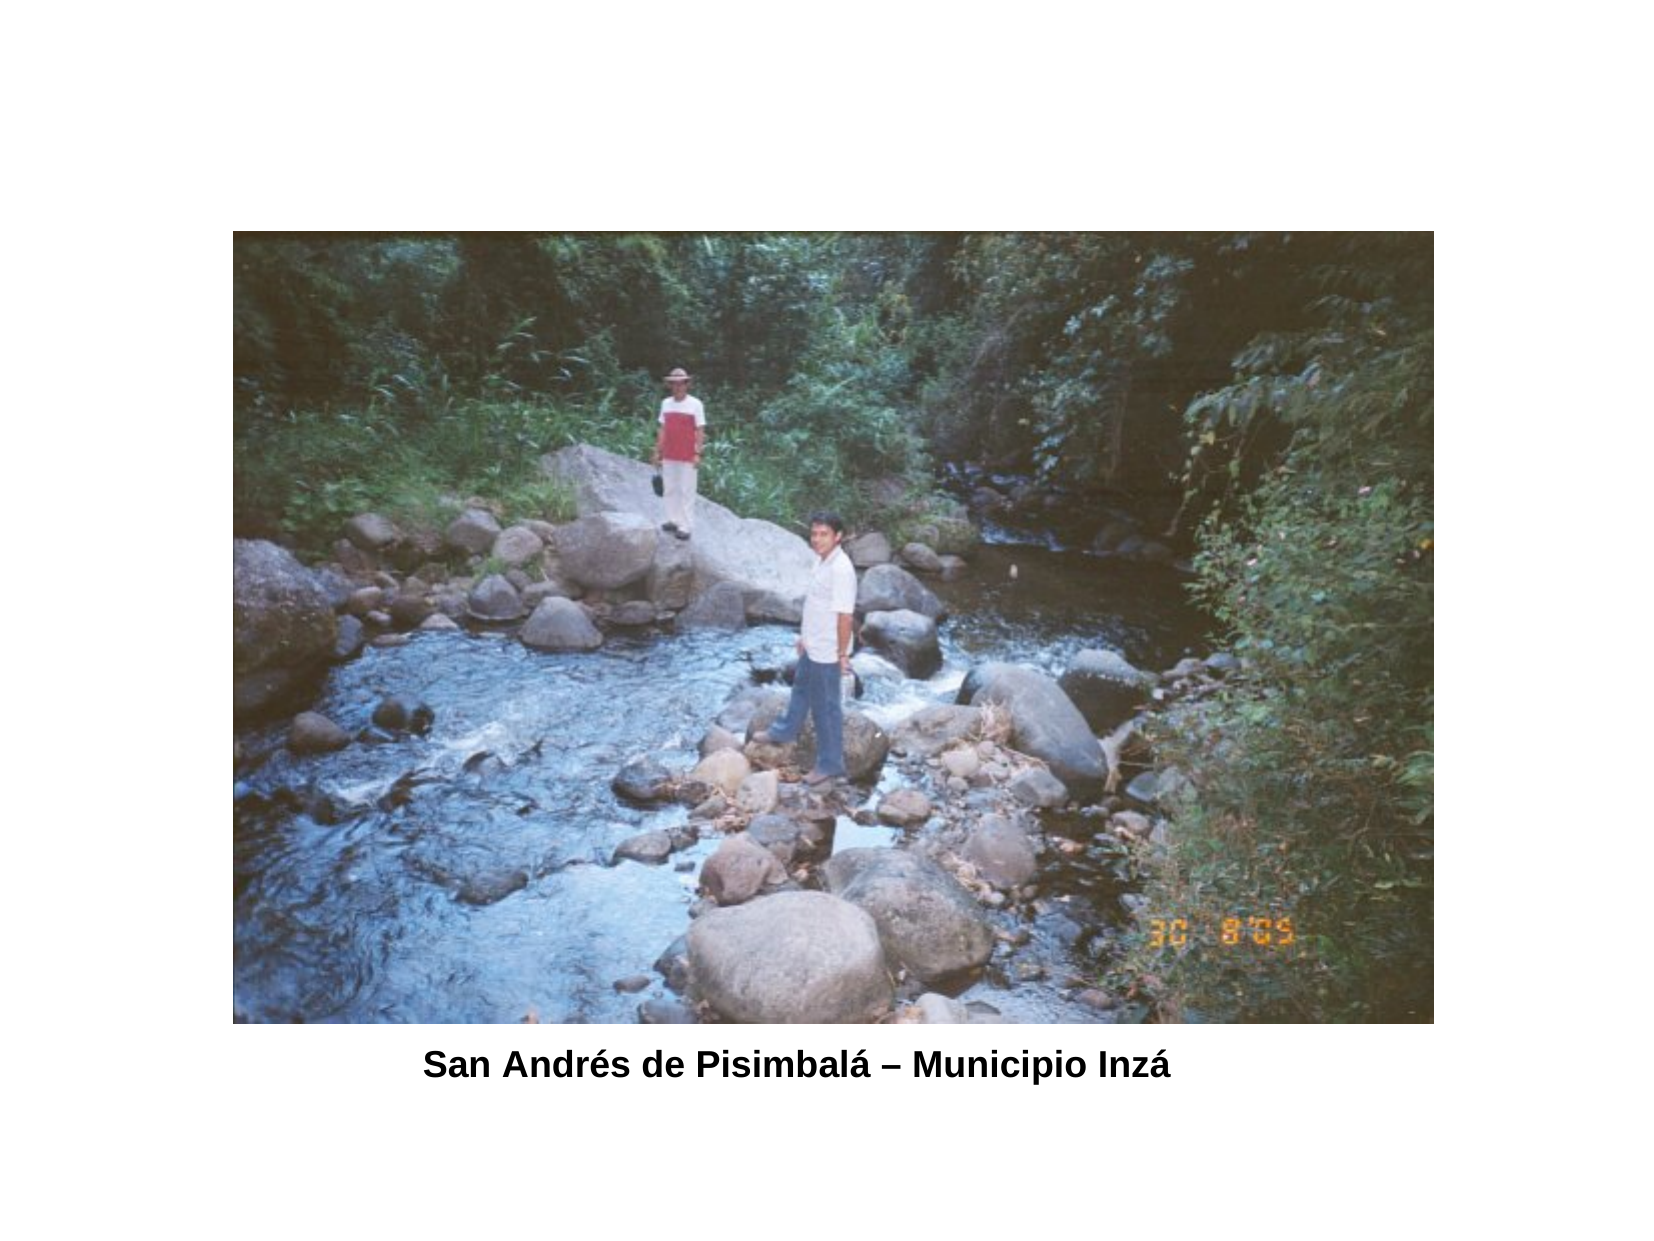

San Andrés de Pisimbalá – Municipio Inzá